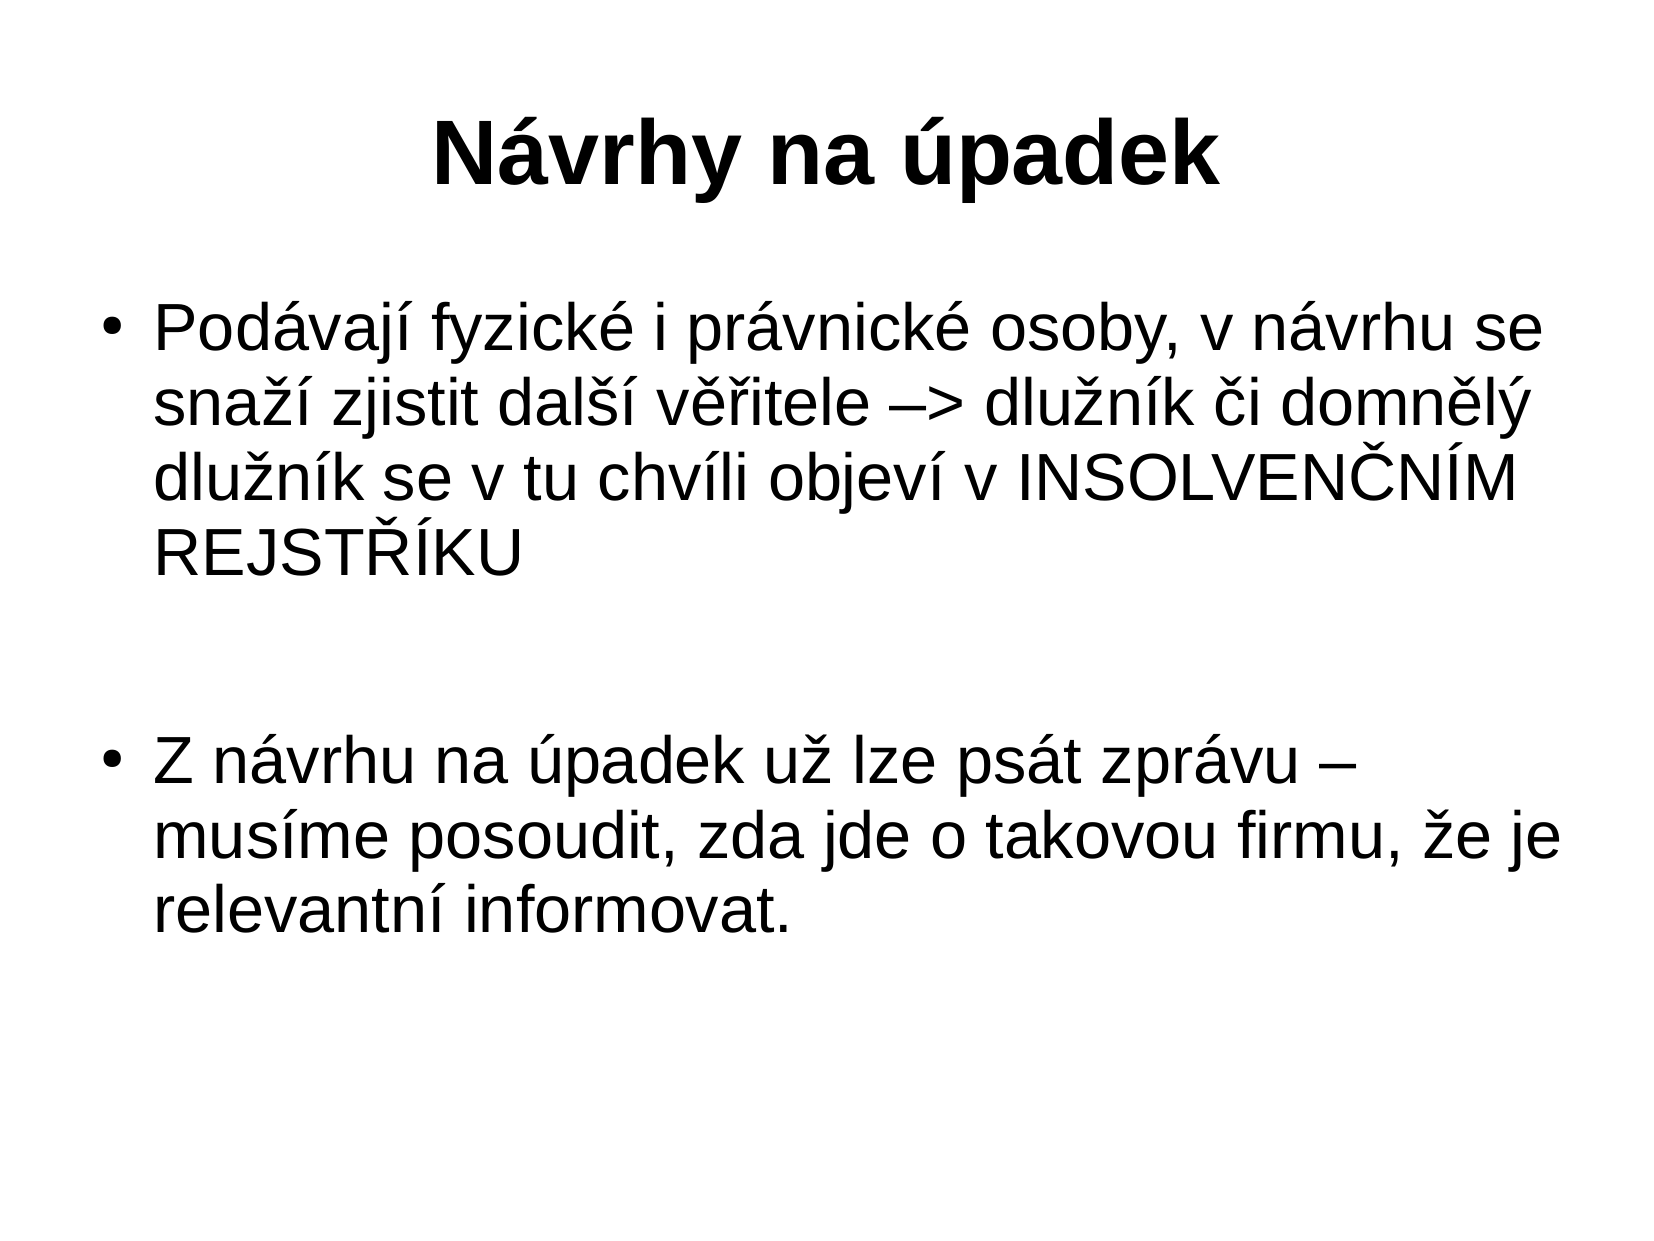

# Návrhy na úpadek
Podávají fyzické i právnické osoby, v návrhu se snaží zjistit další věřitele –> dlužník či domnělý dlužník se v tu chvíli objeví v INSOLVENČNÍM REJSTŘÍKU
Z návrhu na úpadek už lze psát zprávu – musíme posoudit, zda jde o takovou firmu, že je relevantní informovat.